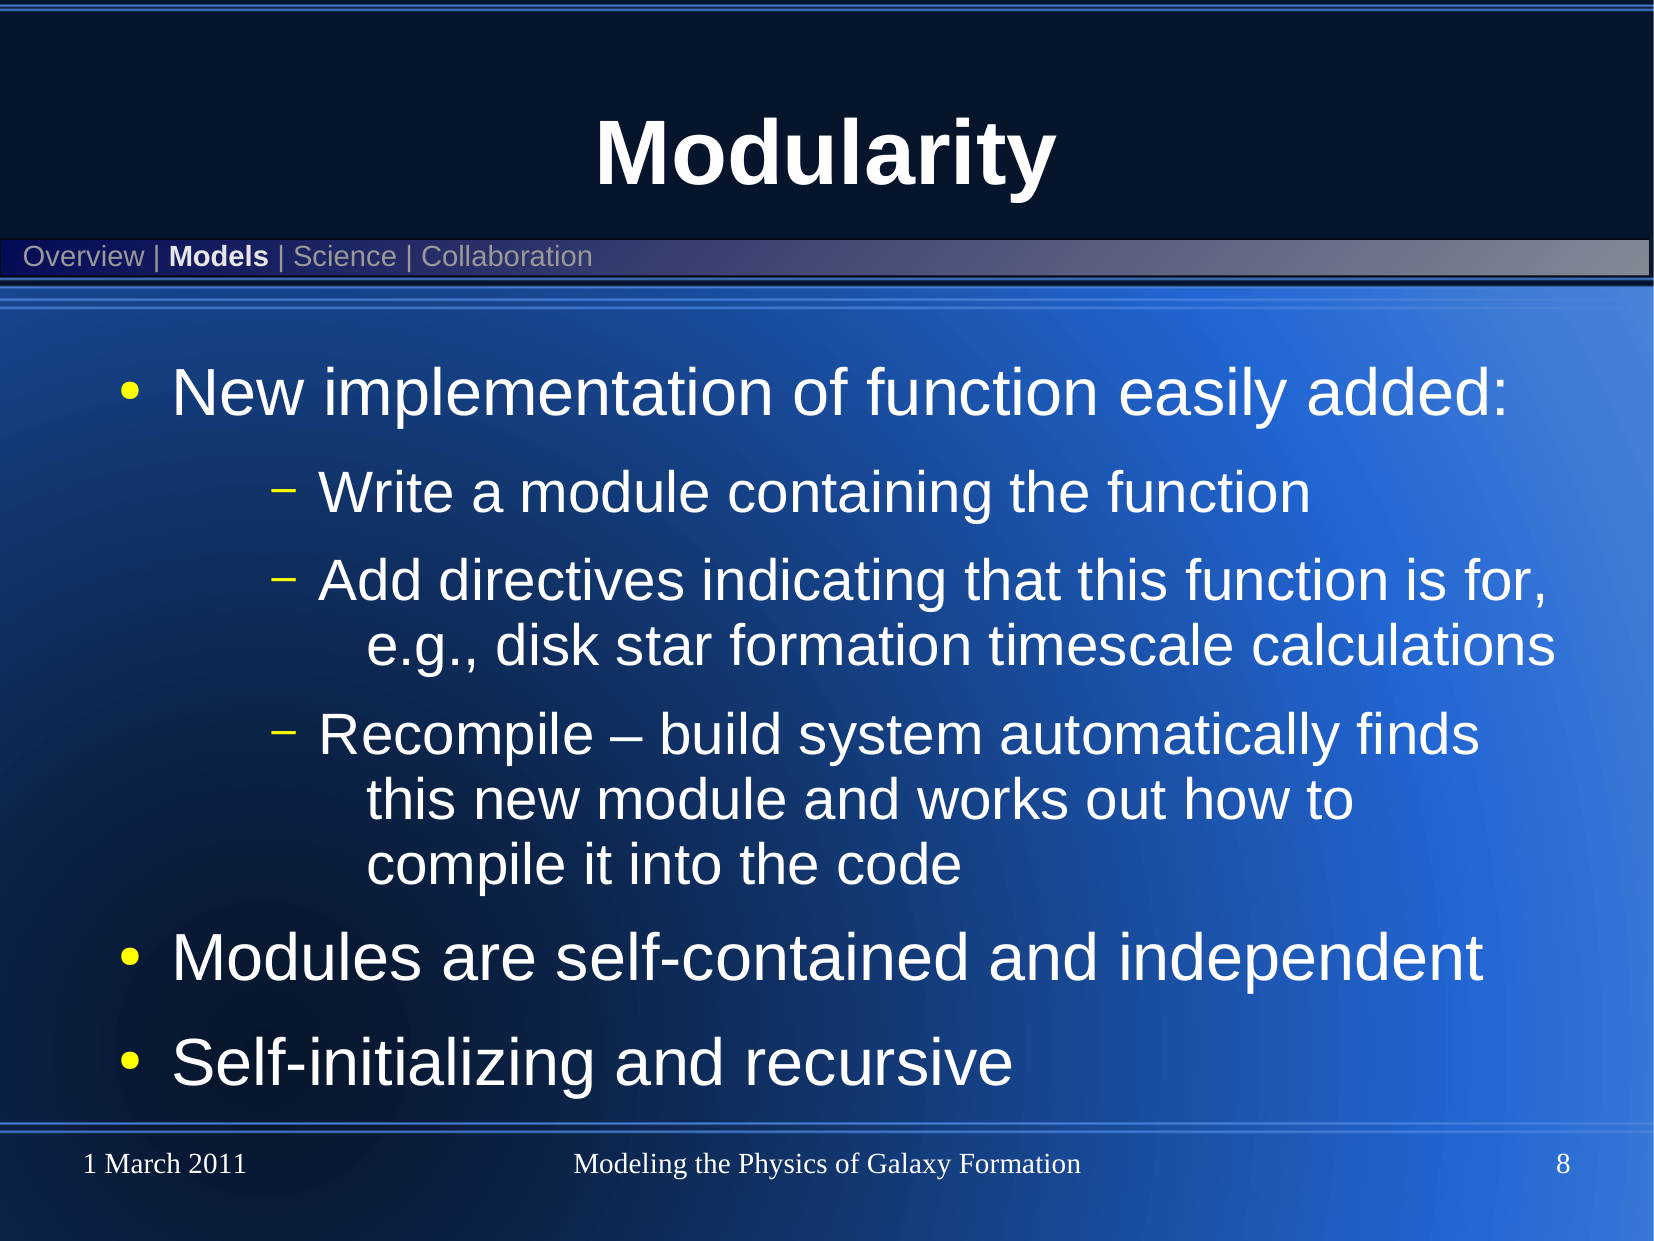

# Modularity
Overview | Models | Science | Collaboration
New implementation of function easily added:
Write a module containing the function
Add directives indicating that this function is for, e.g., disk star formation timescale calculations
Recompile – build system automatically finds this new module and works out how to compile it into the code
Modules are self-contained and independent
Self-initializing and recursive
1 March 2011
Modeling the Physics of Galaxy Formation
8